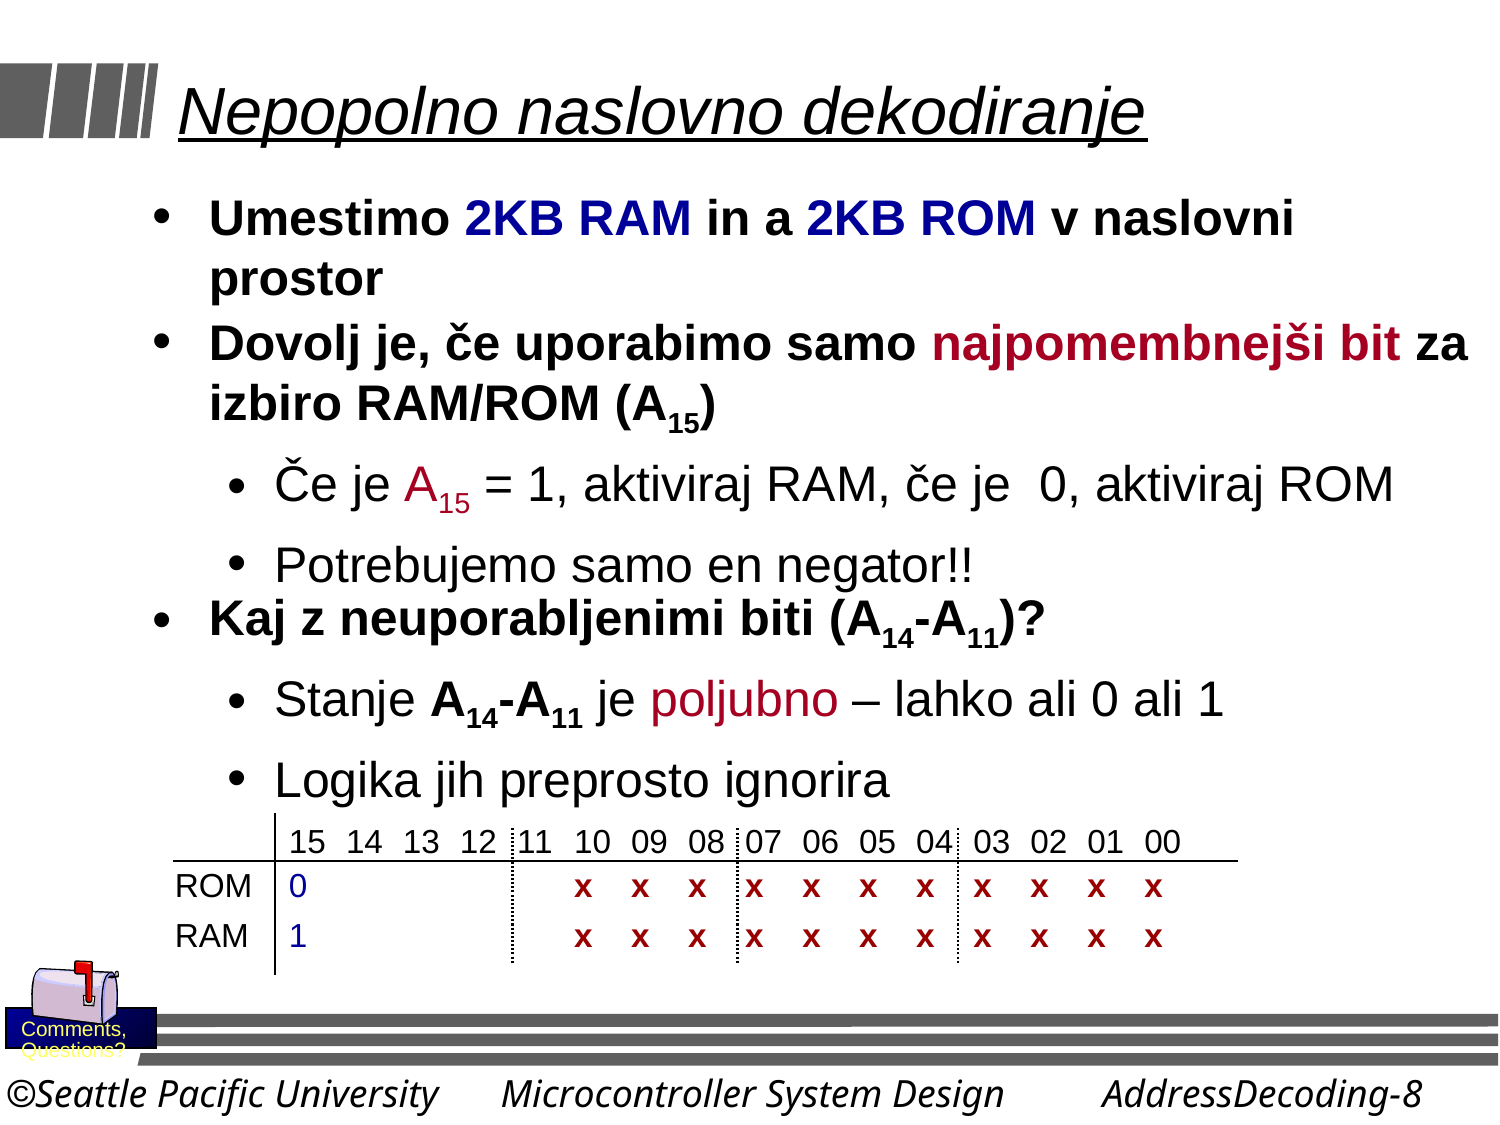

# Nepopolno naslovno dekodiranje
Umestimo 2KB RAM in a 2KB ROM v naslovni prostor
Dovolj je, če uporabimo samo najpomembnejši bit za izbiro RAM/ROM (A15)
Če je A15 = 1, aktiviraj RAM, če je 0, aktiviraj ROM
Potrebujemo samo en negator!!
Kaj z neuporabljenimi biti (A14-A11)?
Stanje A14-A11 je poljubno – lahko ali 0 ali 1
Logika jih preprosto ignorira
		15	14	13	12	11	10	09	08	07	06	05	04	03	02	01	00
ROM	0					x	x	x	x	x	x	x	x	x	x	x
RAM	1					x	x	x	x	x	x	x	x	x	x	x